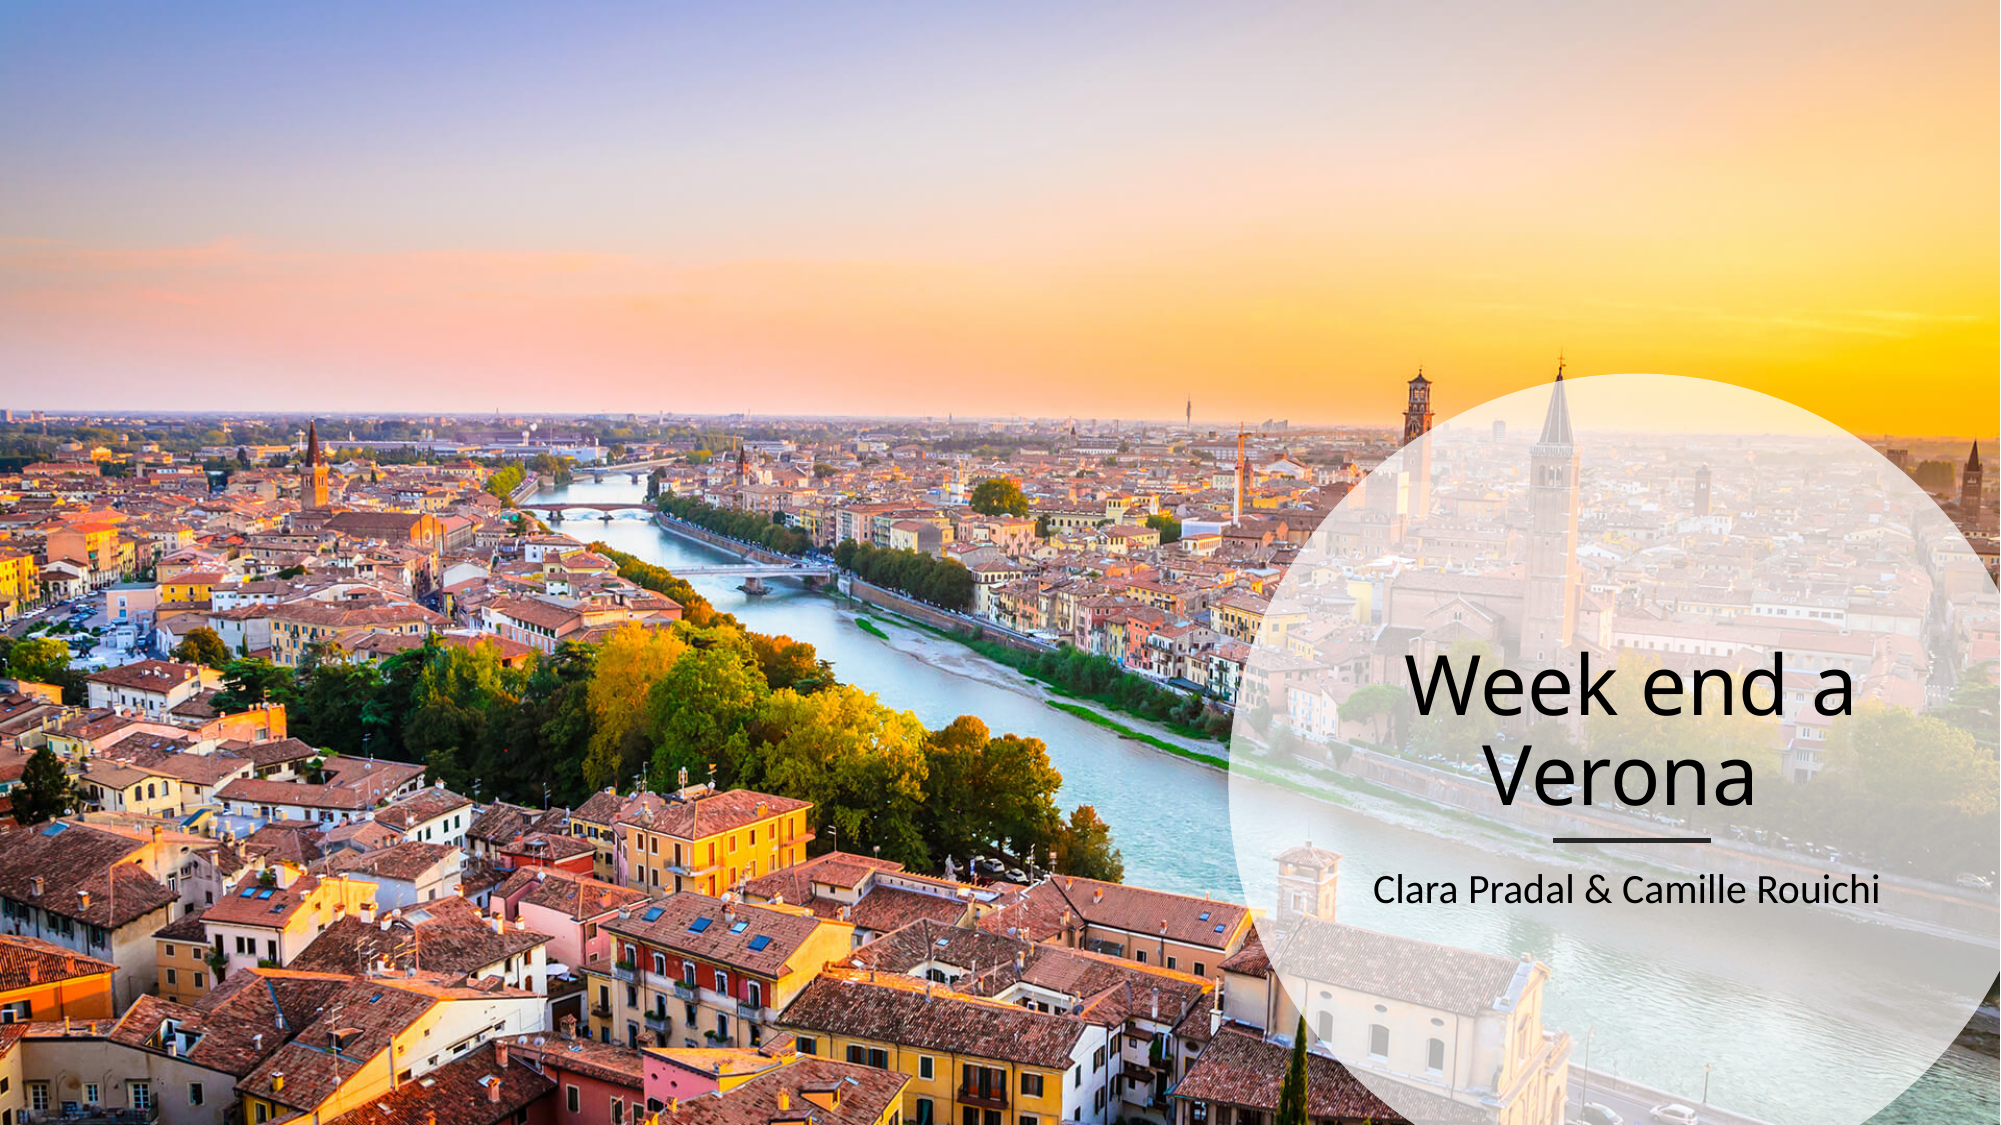

# Week end a Verona
Clara Pradal & Camille Rouichi